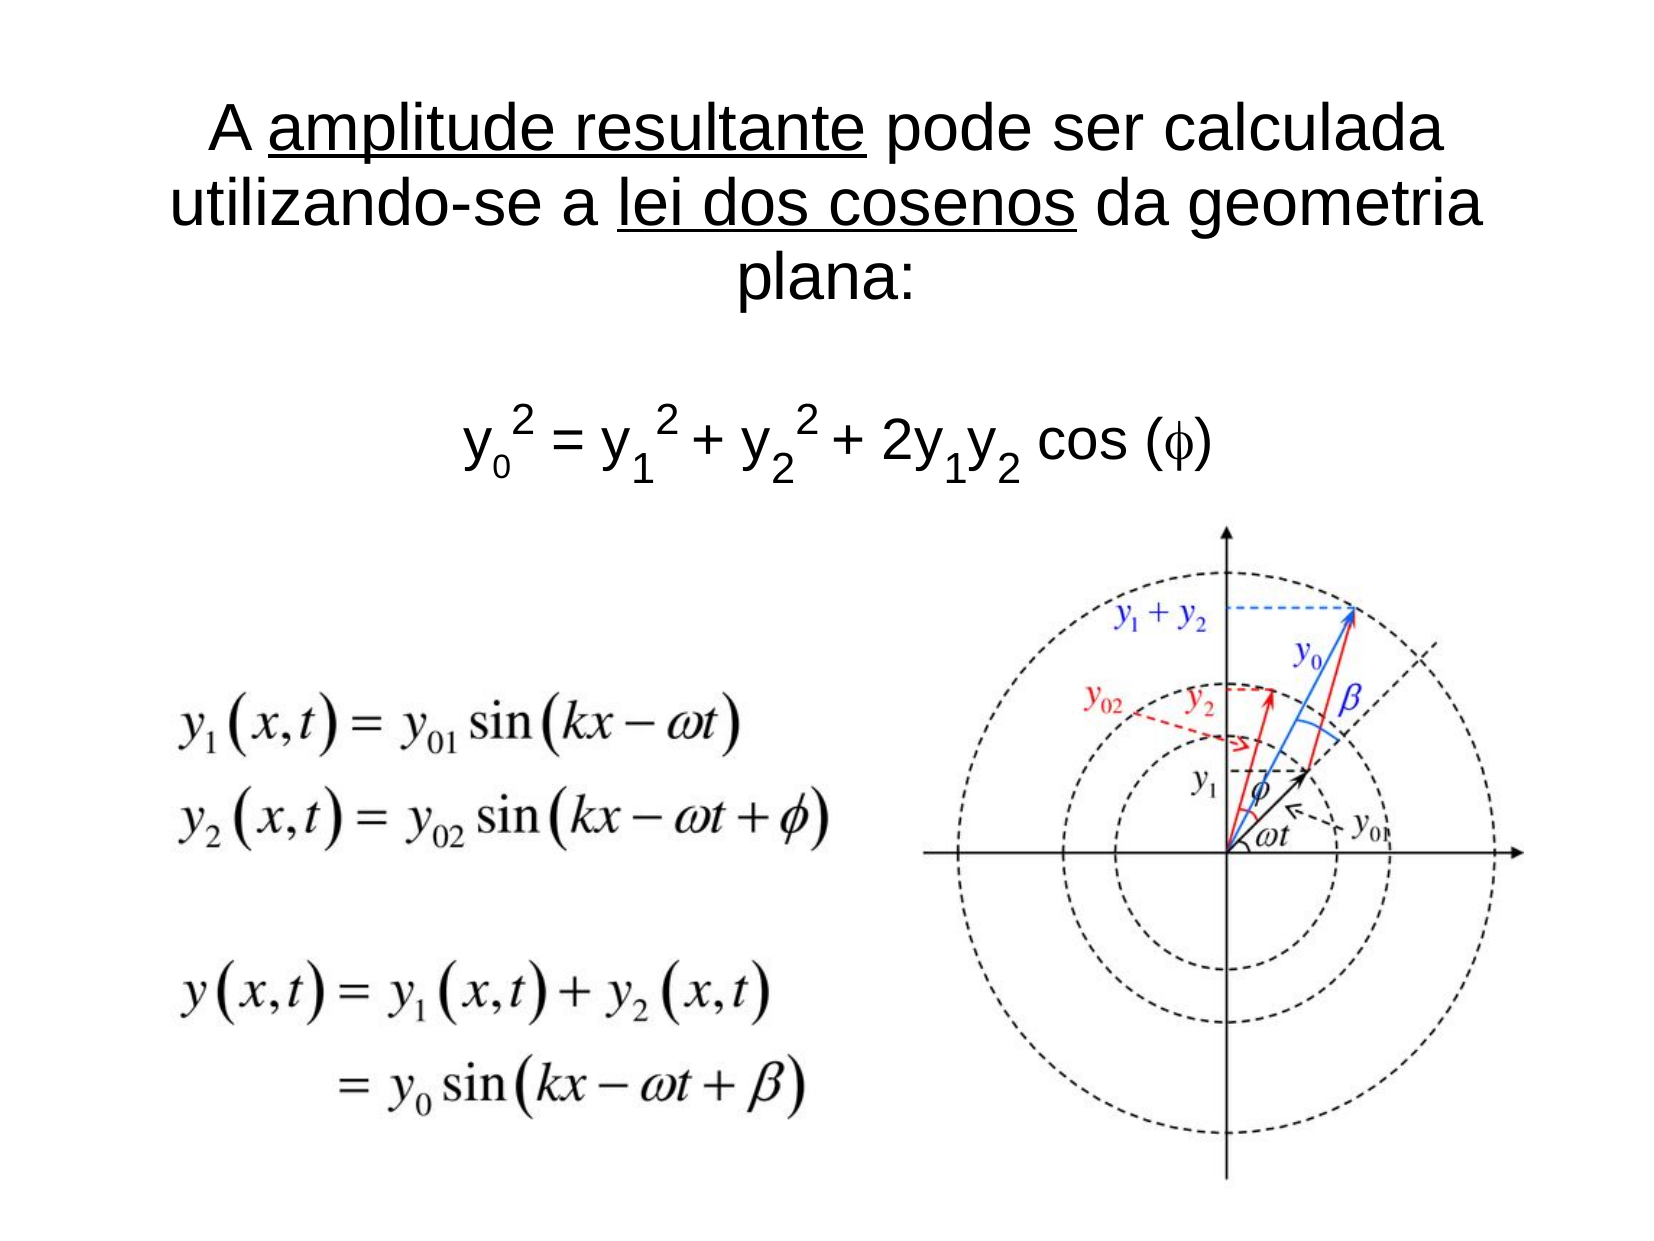

# A amplitude resultante pode ser calculada utilizando-se a lei dos cosenos da geometria plana:
y02 = y12 + y22 + 2y1y2 cos (f)